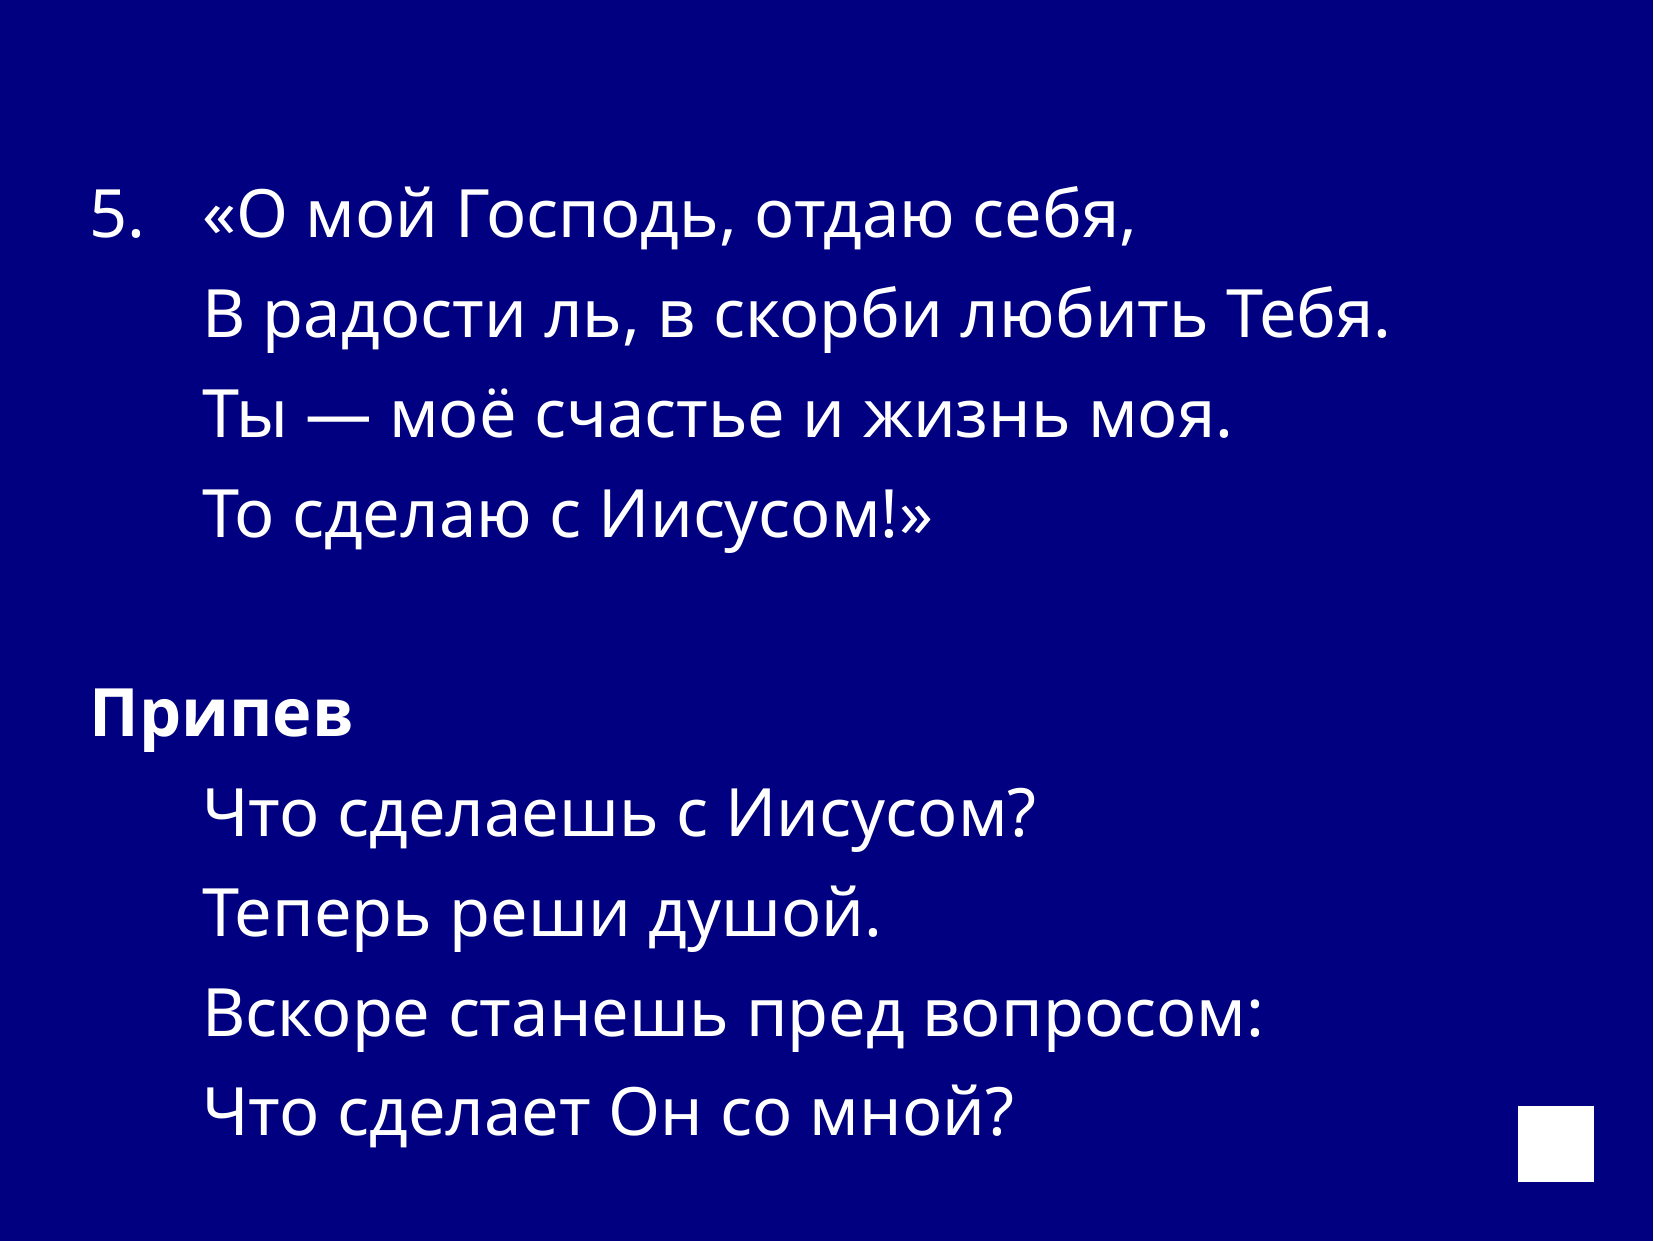

5.	«О мой Господь, отдаю себя,
	В радости ль, в скорби любить Тебя.
	Ты — моё счастье и жизнь моя.
	То сделаю с Иисусом!»
Припев
	Что сделаешь с Иисусом?
	Теперь реши душой.
	Вскоре станешь пред вопросом:
	Что сделает Он со мной?